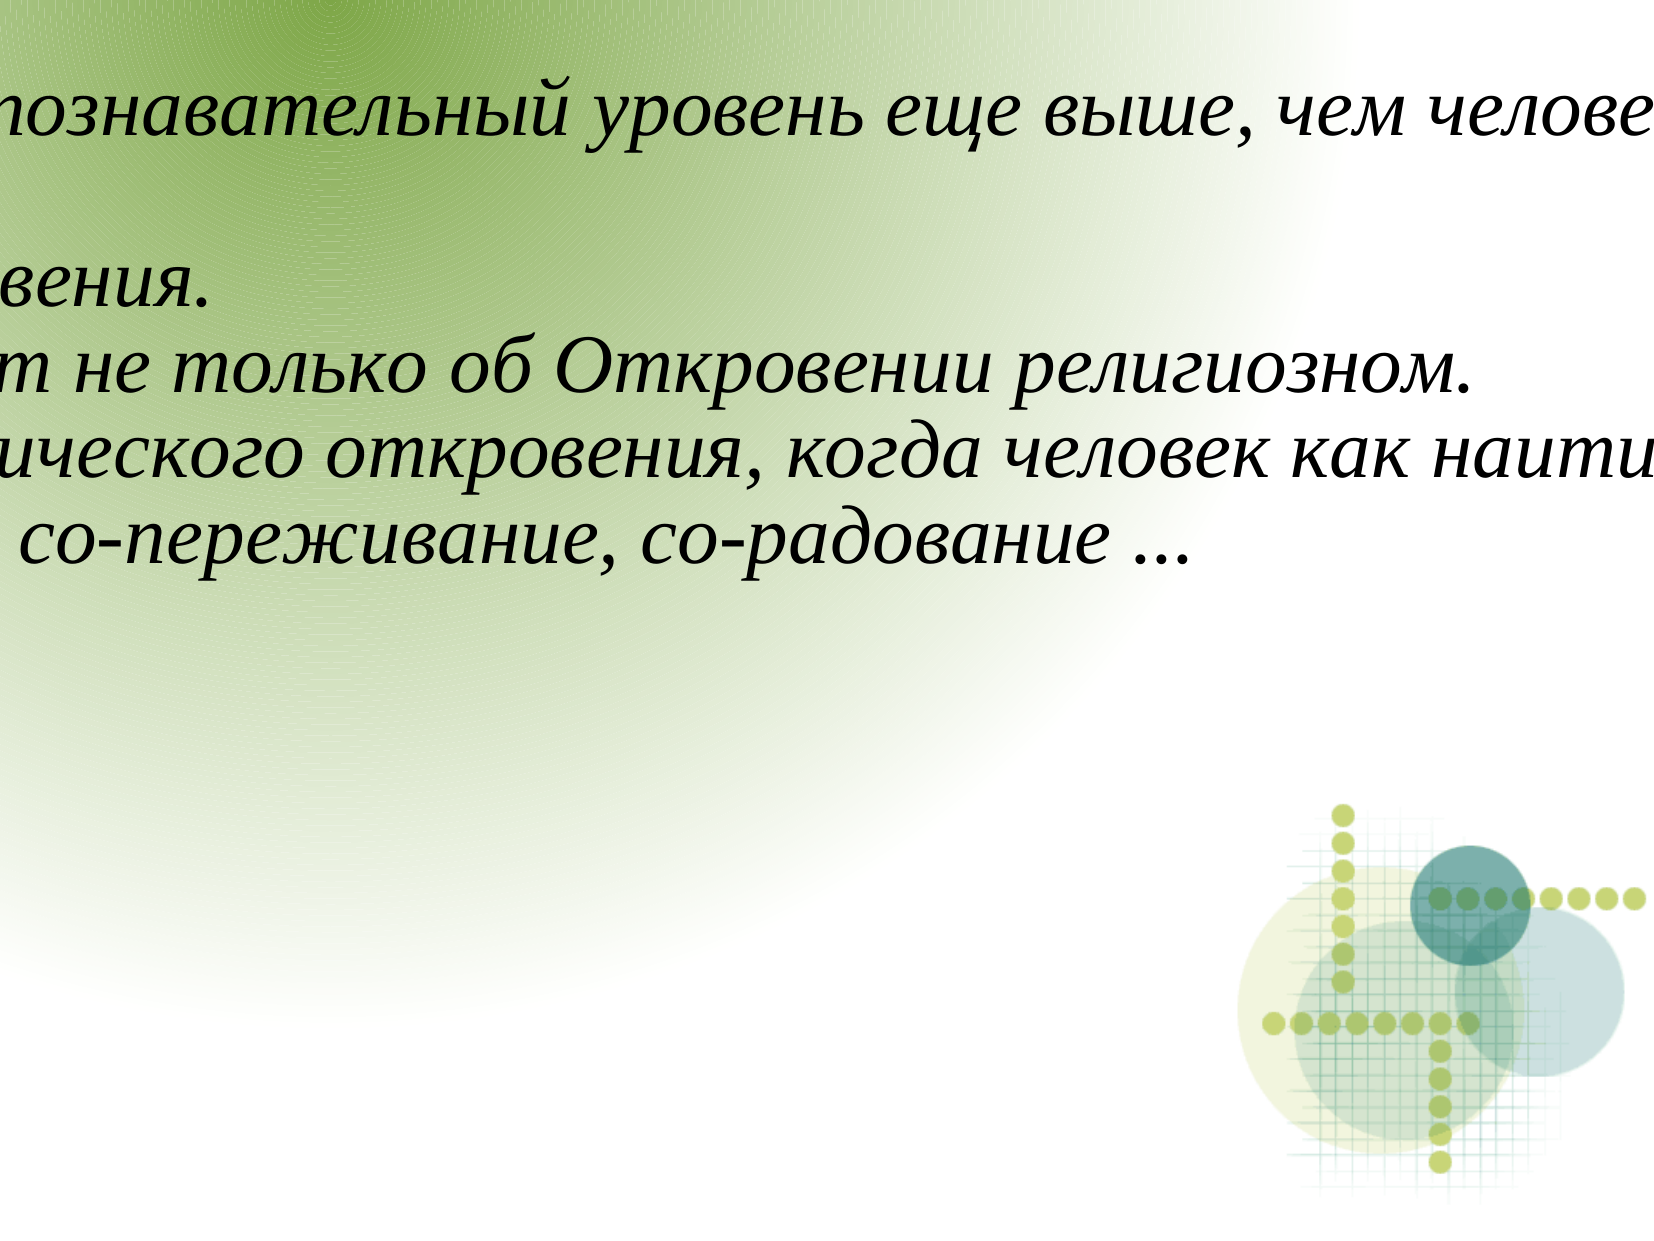

Но существует познавательный уровень еще выше, чем человек.
Это путь откровения.
Причем речь идет не только об Откровении религиозном.
Есть мир эстетического откровения, когда человек как наитие ощущает некое
со-болезнование, со-переживание, со-радование ...